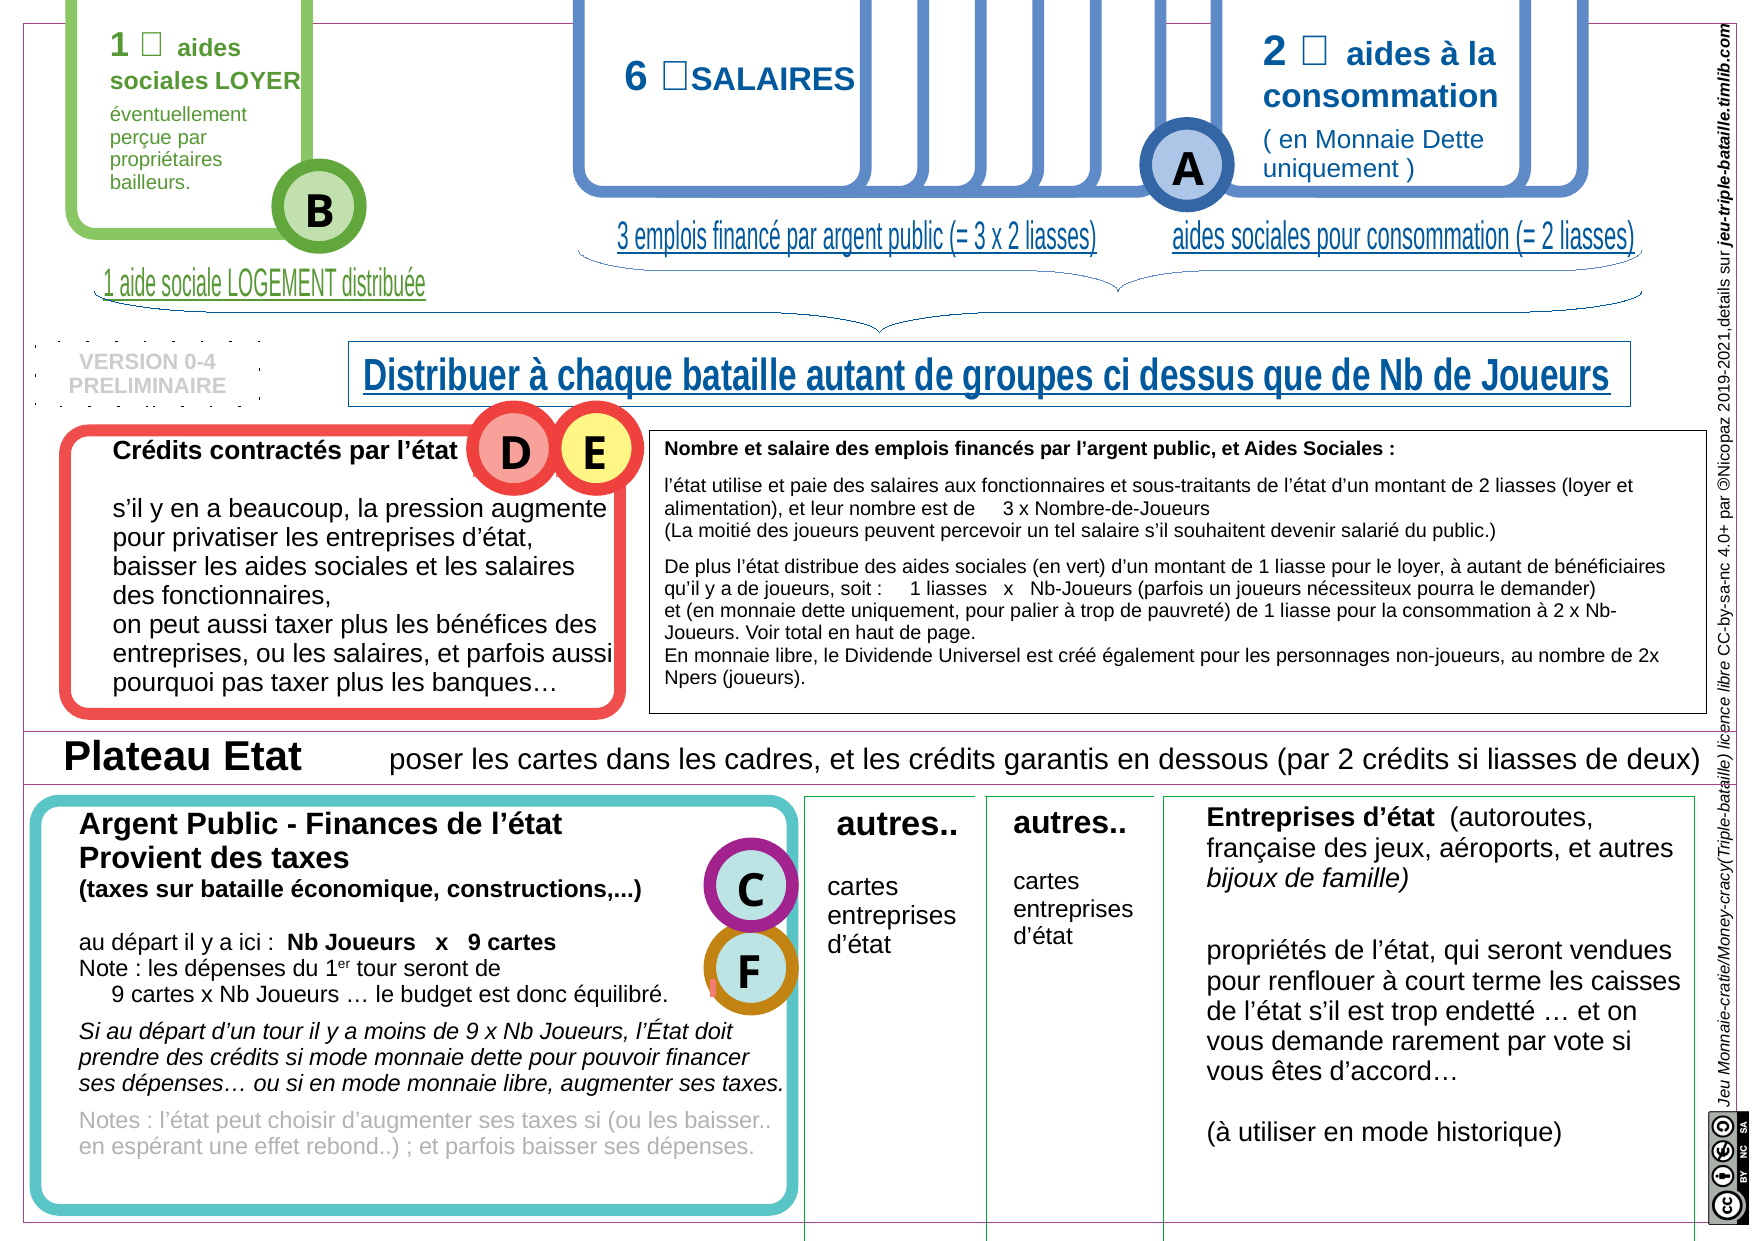

1 liasse pour le loyer d’un emploi financé par argent public,
1 liasse pour l’alimentation d’un emploi financé par argent public. Ces sommes seront remportées par les gagnants
1 liasse pour le loyer d’un emploi financé par argent public, éventuellement perçue par propriétaires bailleurs.
1 liasse pour l’alimentation d’un emploi financé par argent public. Ces sommes seront remportées par les gagnants
6 💸SALAIRES
2 💸 aides à la consommation
( en Monnaie Dette uniquement )
1 💸 aides sociales LOYER
éventuellement perçue par propriétaires bailleurs.
A
B
3 emplois financé par argent public (= 3 x 2 liasses)
aides sociales pour consommation (= 2 liasses)
1 aide sociale LOGEMENT distribuée
VERSION 0-4 PRELIMINAIRE
Distribuer à chaque bataille autant de groupes ci dessus que de Nb de Joueurs
D
E
Crédits contractés par l’état
s’il y en a beaucoup, la pression augmente pour privatiser les entreprises d’état, baisser les aides sociales et les salaires des fonctionnaires,
on peut aussi taxer plus les bénéfices des entreprises, ou les salaires, et parfois aussi pourquoi pas taxer plus les banques…
Nombre et salaire des emplois financés par l’argent public, et Aides Sociales :
l’état utilise et paie des salaires aux fonctionnaires et sous-traitants de l’état d’un montant de 2 liasses (loyer et alimentation), et leur nombre est de 3 x Nombre-de-Joueurs
(La moitié des joueurs peuvent percevoir un tel salaire s’il souhaitent devenir salarié du public.)
De plus l’état distribue des aides sociales (en vert) d’un montant de 1 liasse pour le loyer, à autant de bénéficiaires qu’il y a de joueurs, soit : 1 liasses x Nb-Joueurs (parfois un joueurs nécessiteux pourra le demander)
et (en monnaie dette uniquement, pour palier à trop de pauvreté) de 1 liasse pour la consommation à 2 x Nb-Joueurs. Voir total en haut de page.
En monnaie libre, le Dividende Universel est créé également pour les personnages non-joueurs, au nombre de 2x Npers (joueurs).
Plateau Etat
poser les cartes dans les cadres, et les crédits garantis en dessous (par 2 crédits si liasses de deux)
Argent Public - Finances de l’état
Provient des taxes
(taxes sur bataille économique, constructions,...)
au départ il y a ici : Nb Joueurs x 9 cartes
Note : les dépenses du 1er tour seront de
 9 cartes x Nb Joueurs … le budget est donc équilibré.
Si au départ d’un tour il y a moins de 9 x Nb Joueurs, l’État doit prendre des crédits si mode monnaie dette pour pouvoir financer ses dépenses… ou si en mode monnaie libre, augmenter ses taxes.
Notes : l’état peut choisir d’augmenter ses taxes si (ou les baisser.. en espérant une effet rebond..) ; et parfois baisser ses dépenses.
Entreprises d’état (autoroutes, française des jeux, aéroports, et autres bijoux de famille)
propriétés de l’état, qui seront vendues pour renflouer à court terme les caisses de l’état s’il est trop endetté … et on vous demande rarement par vote si vous êtes d’accord…
(à utiliser en mode historique)
# autres.. cartes entreprises d’état
autres..
cartes entreprises d’état
C
F